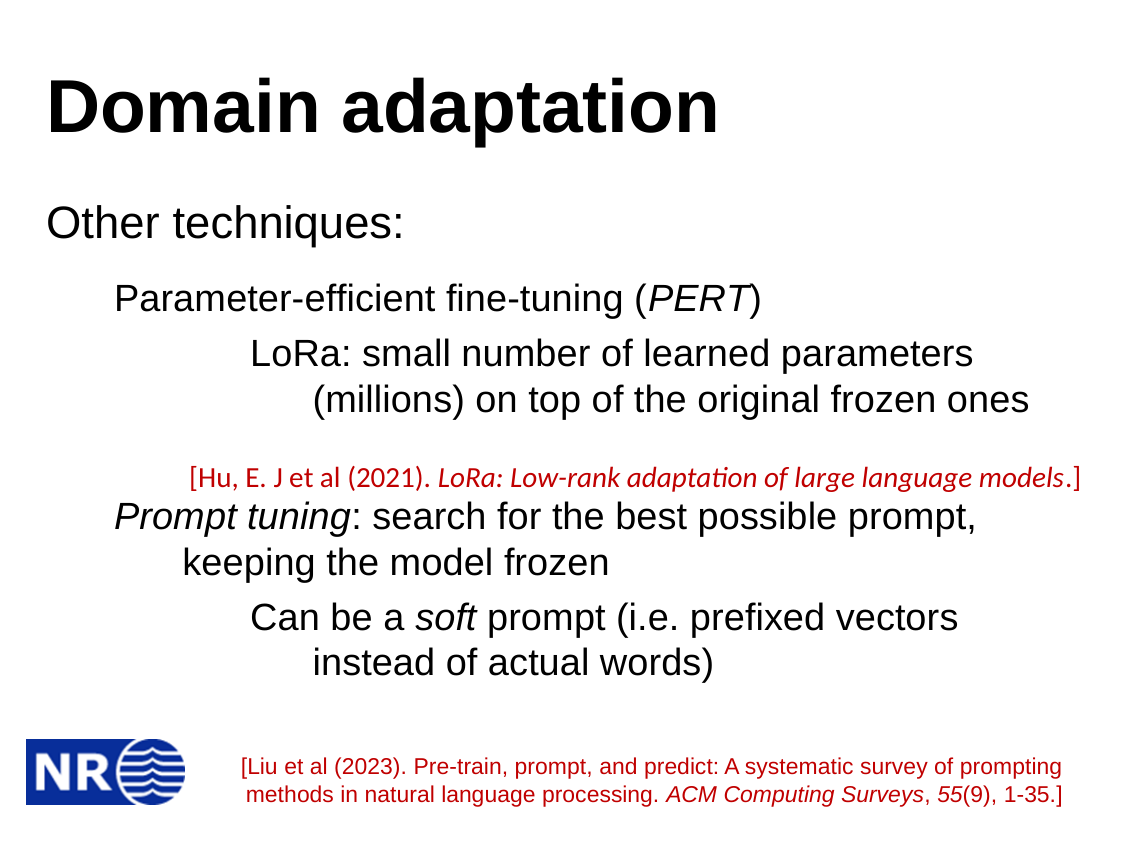

# Domain adaptation
Other techniques:
Parameter-efficient fine-tuning (PERT)
LoRa: small number of learned parameters (millions) on top of the original frozen ones
Prompt tuning: search for the best possible prompt, keeping the model frozen
Can be a soft prompt (i.e. prefixed vectors instead of actual words)
[Hu, E. J et al (2021). LoRa: Low-rank adaptation of large language models.]
[Liu et al (2023). Pre-train, prompt, and predict: A systematic survey of prompting methods in natural language processing. ACM Computing Surveys, 55(9), 1-35.]